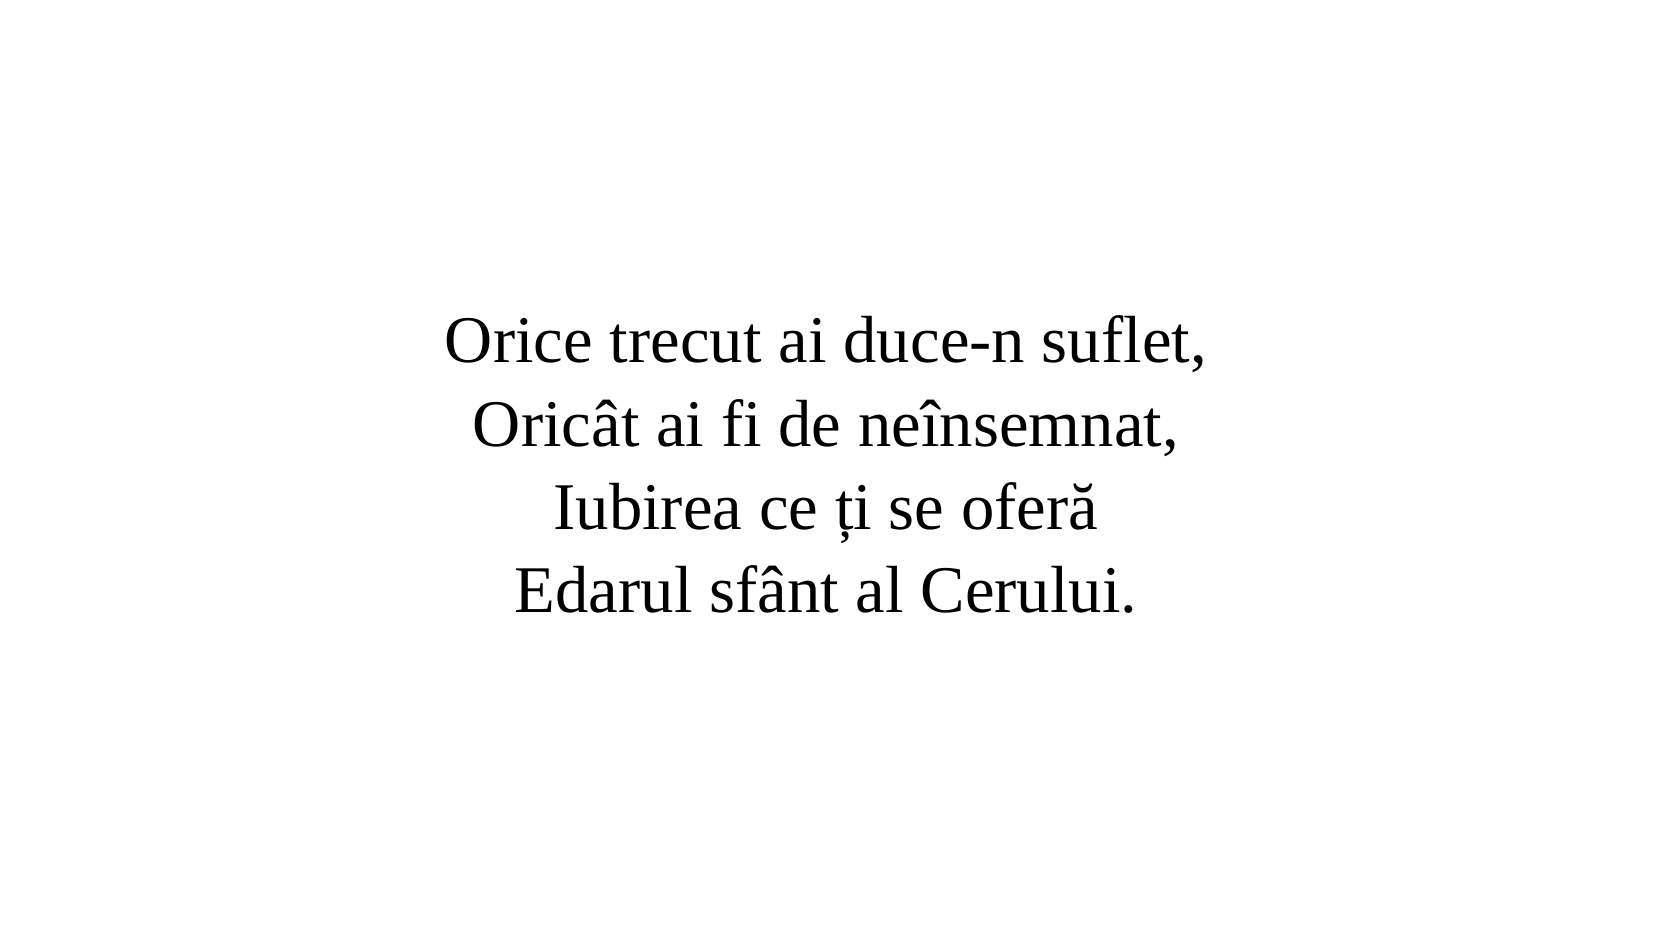

# Orice trecut ai duce-n suflet,
Oricât ai fi de neînsemnat,
Iubirea ce ți se oferă
Edarul sfânt al Cerului.